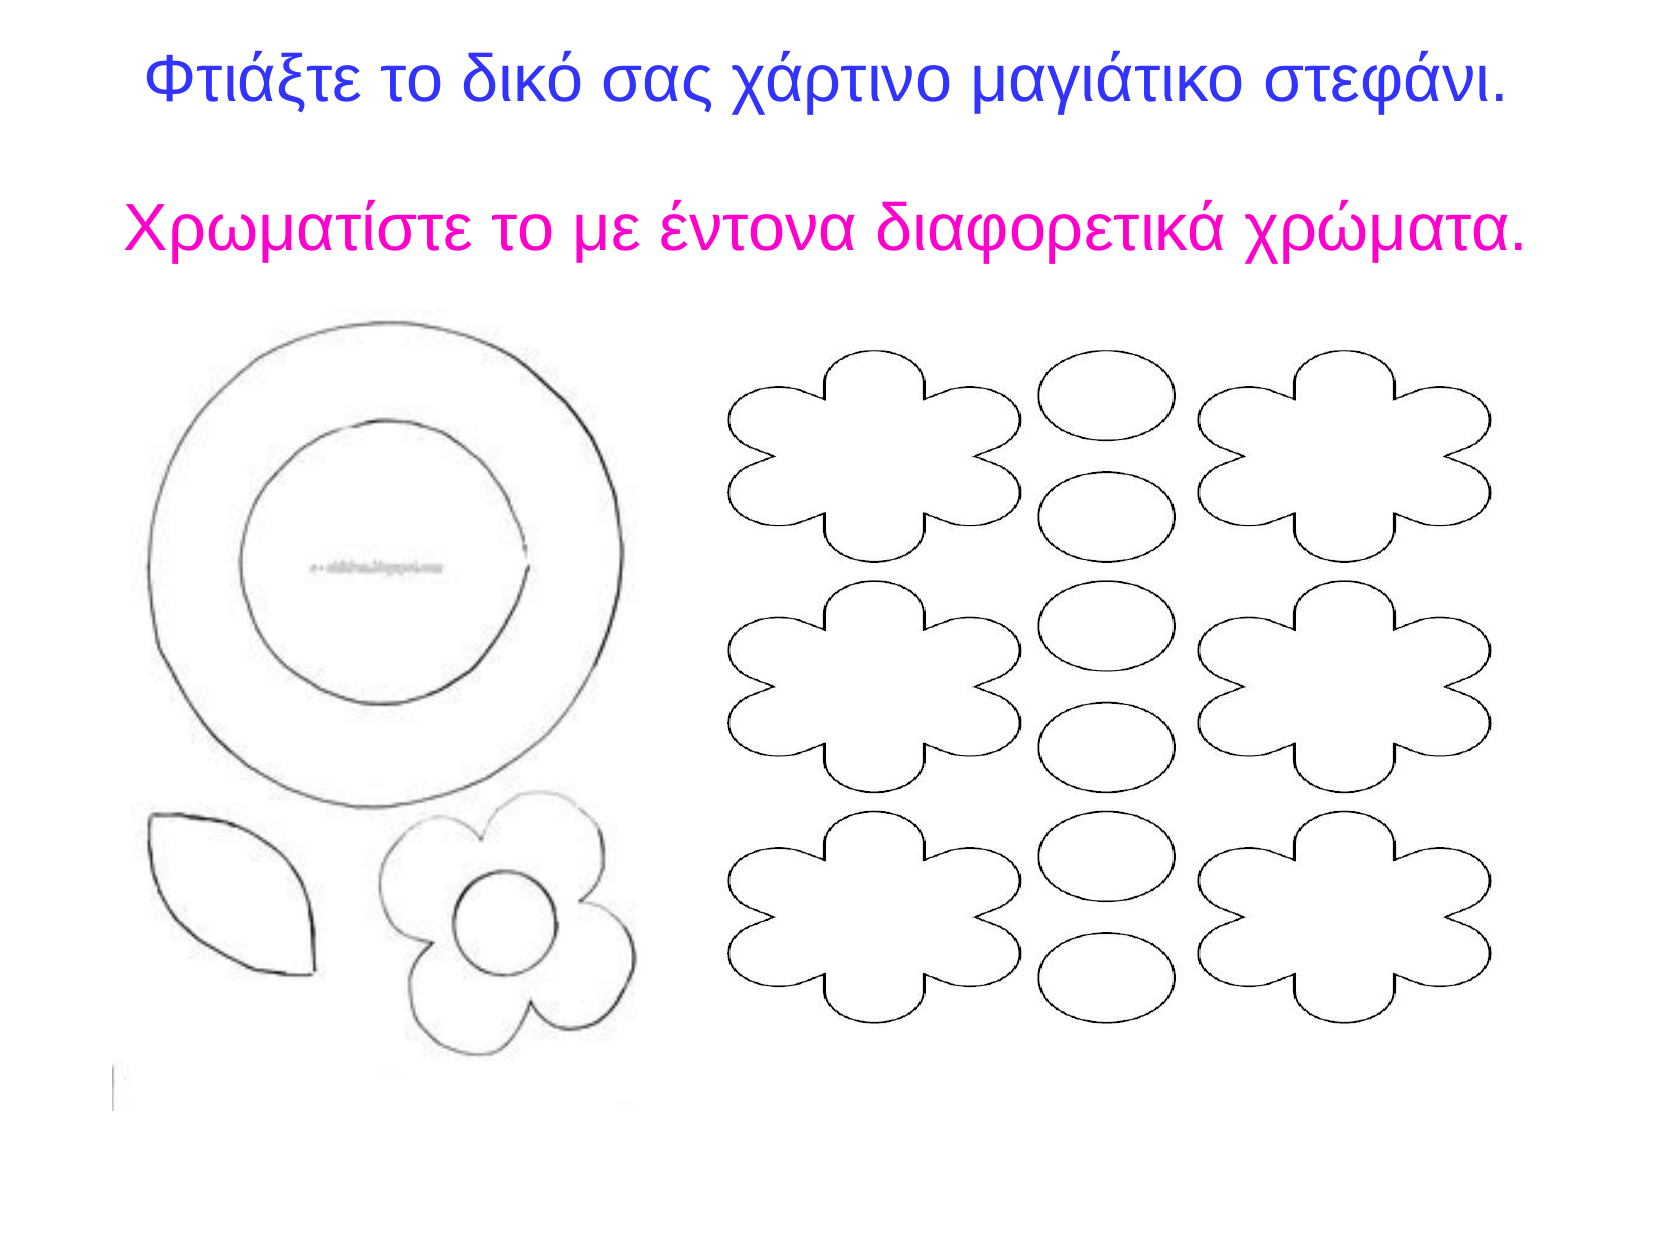

# Φτιάξτε το δικό σας χάρτινο μαγιάτικο στεφάνι. Χρωματίστε το με έντονα διαφορετικά χρώματα.